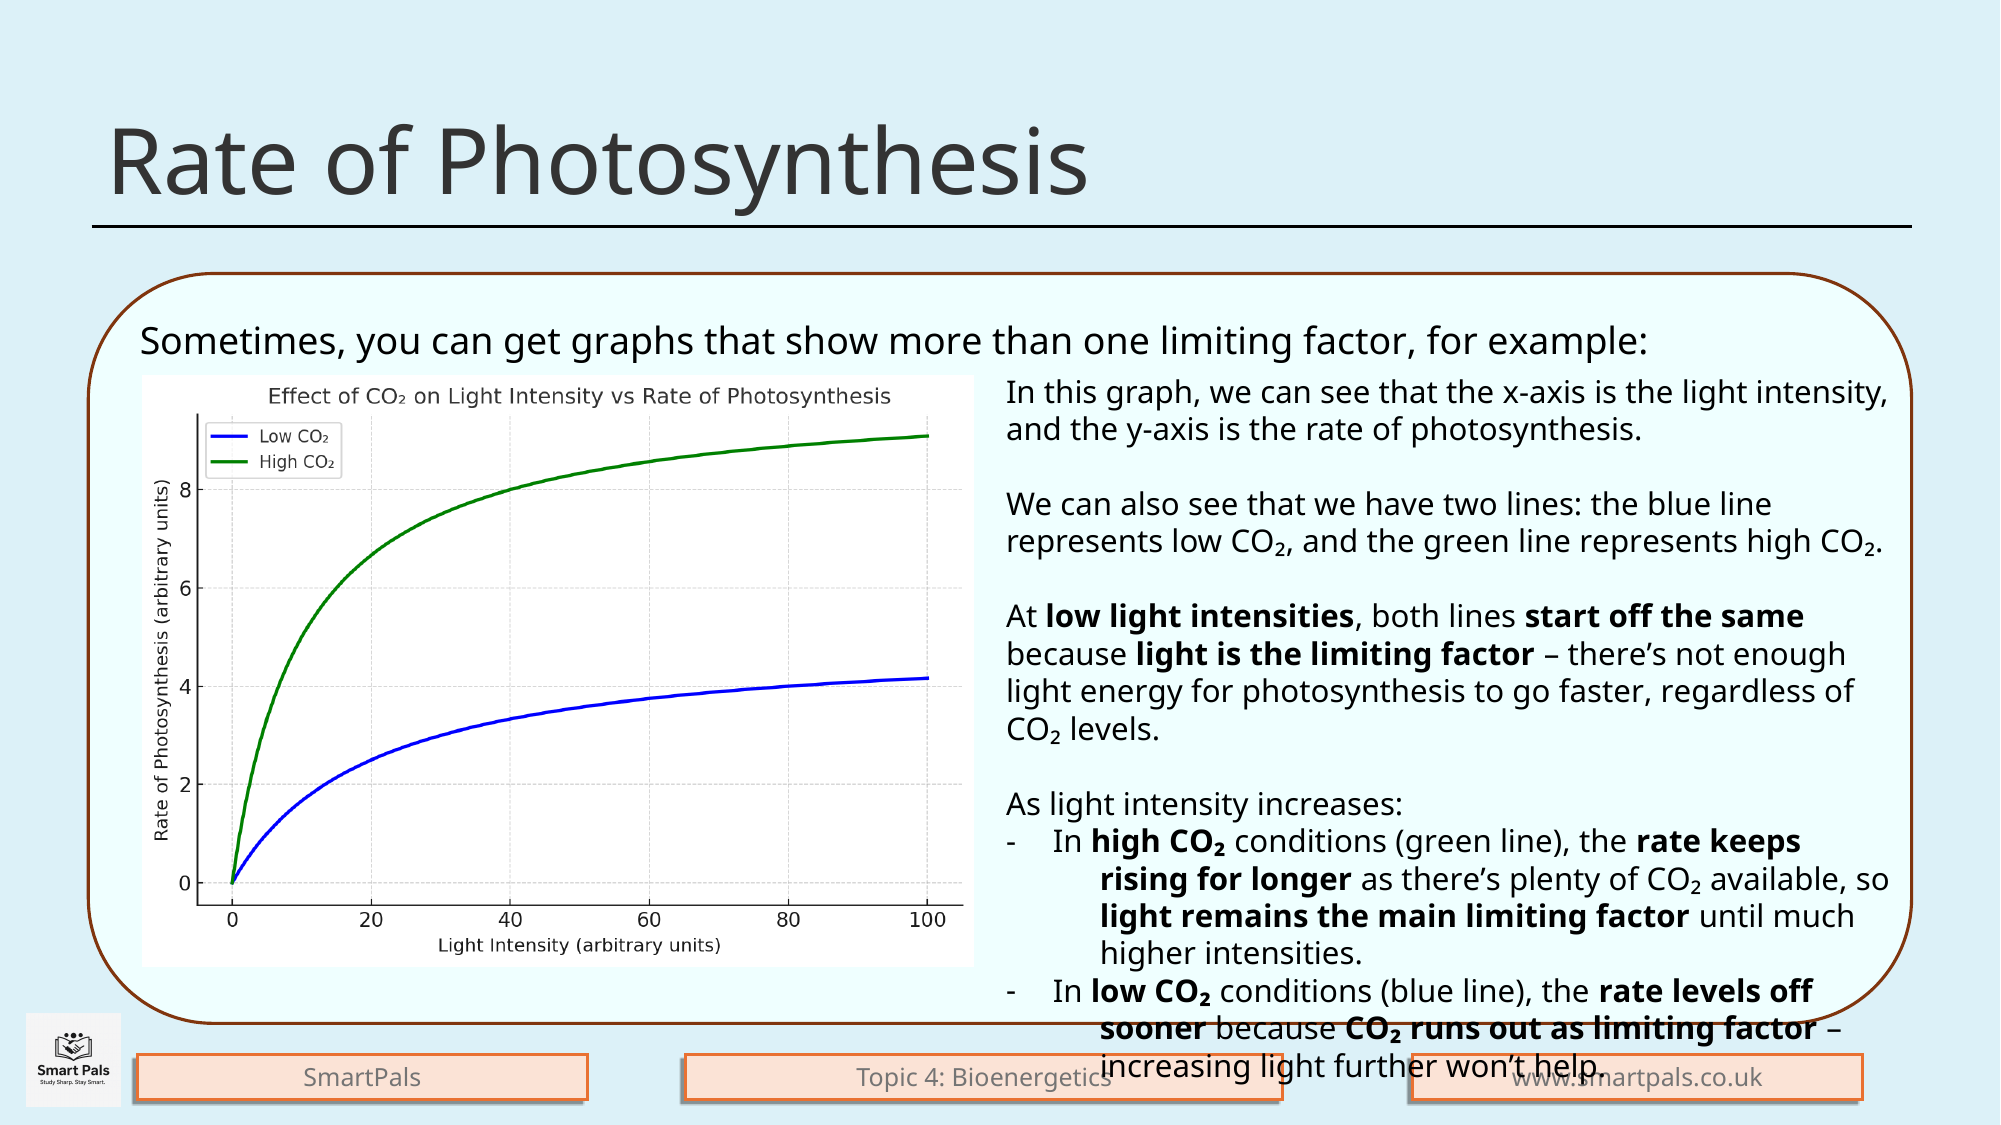

# Rate of Photosynthesis
Sometimes, you can get graphs that show more than one limiting factor, for example:
In this graph, we can see that the x-axis is the light intensity, and the y-axis is the rate of photosynthesis.
We can also see that we have two lines: the blue line represents low CO₂, and the green line represents high CO₂.
At low light intensities, both lines start off the same because light is the limiting factor – there’s not enough light energy for photosynthesis to go faster, regardless of CO₂ levels.
As light intensity increases:
In high CO₂ conditions (green line), the rate keeps rising for longer as there’s plenty of CO₂ available, so light remains the main limiting factor until much higher intensities.
In low CO₂ conditions (blue line), the rate levels off sooner because CO₂ runs out as limiting factor – increasing light further won’t help.